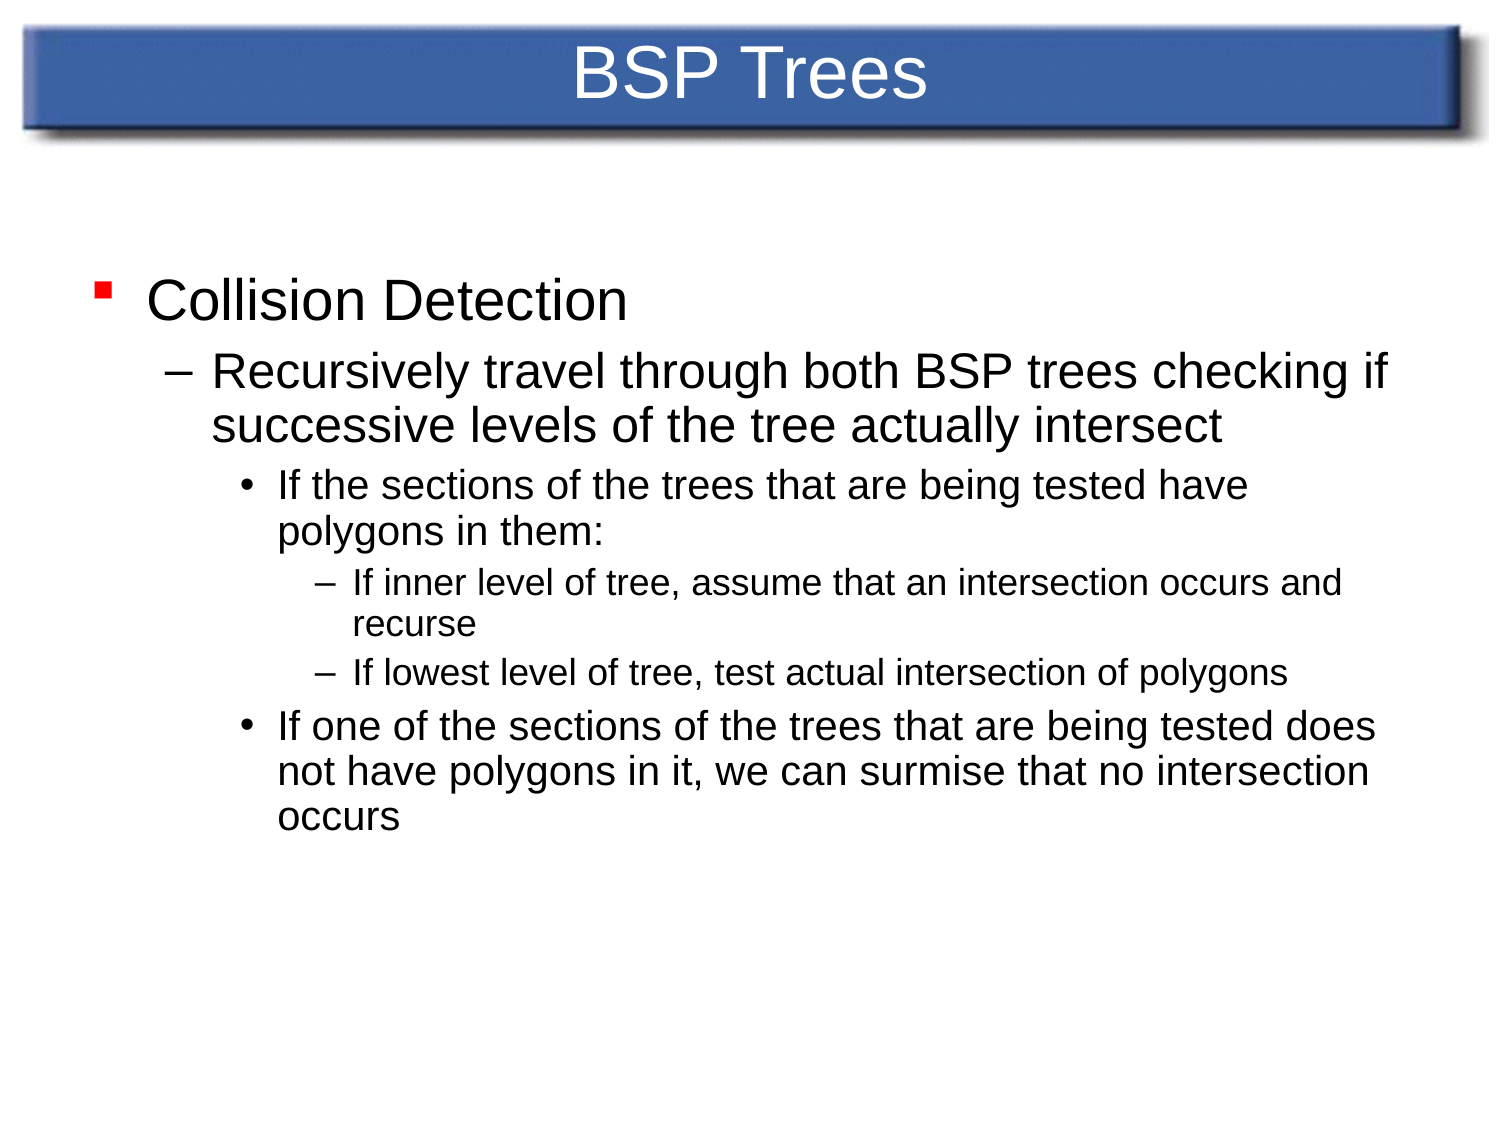

# BSP Trees
Collision Detection
Recursively travel through both BSP trees checking if successive levels of the tree actually intersect
If the sections of the trees that are being tested have polygons in them:
If inner level of tree, assume that an intersection occurs and recurse
If lowest level of tree, test actual intersection of polygons
If one of the sections of the trees that are being tested does not have polygons in it, we can surmise that no intersection occurs